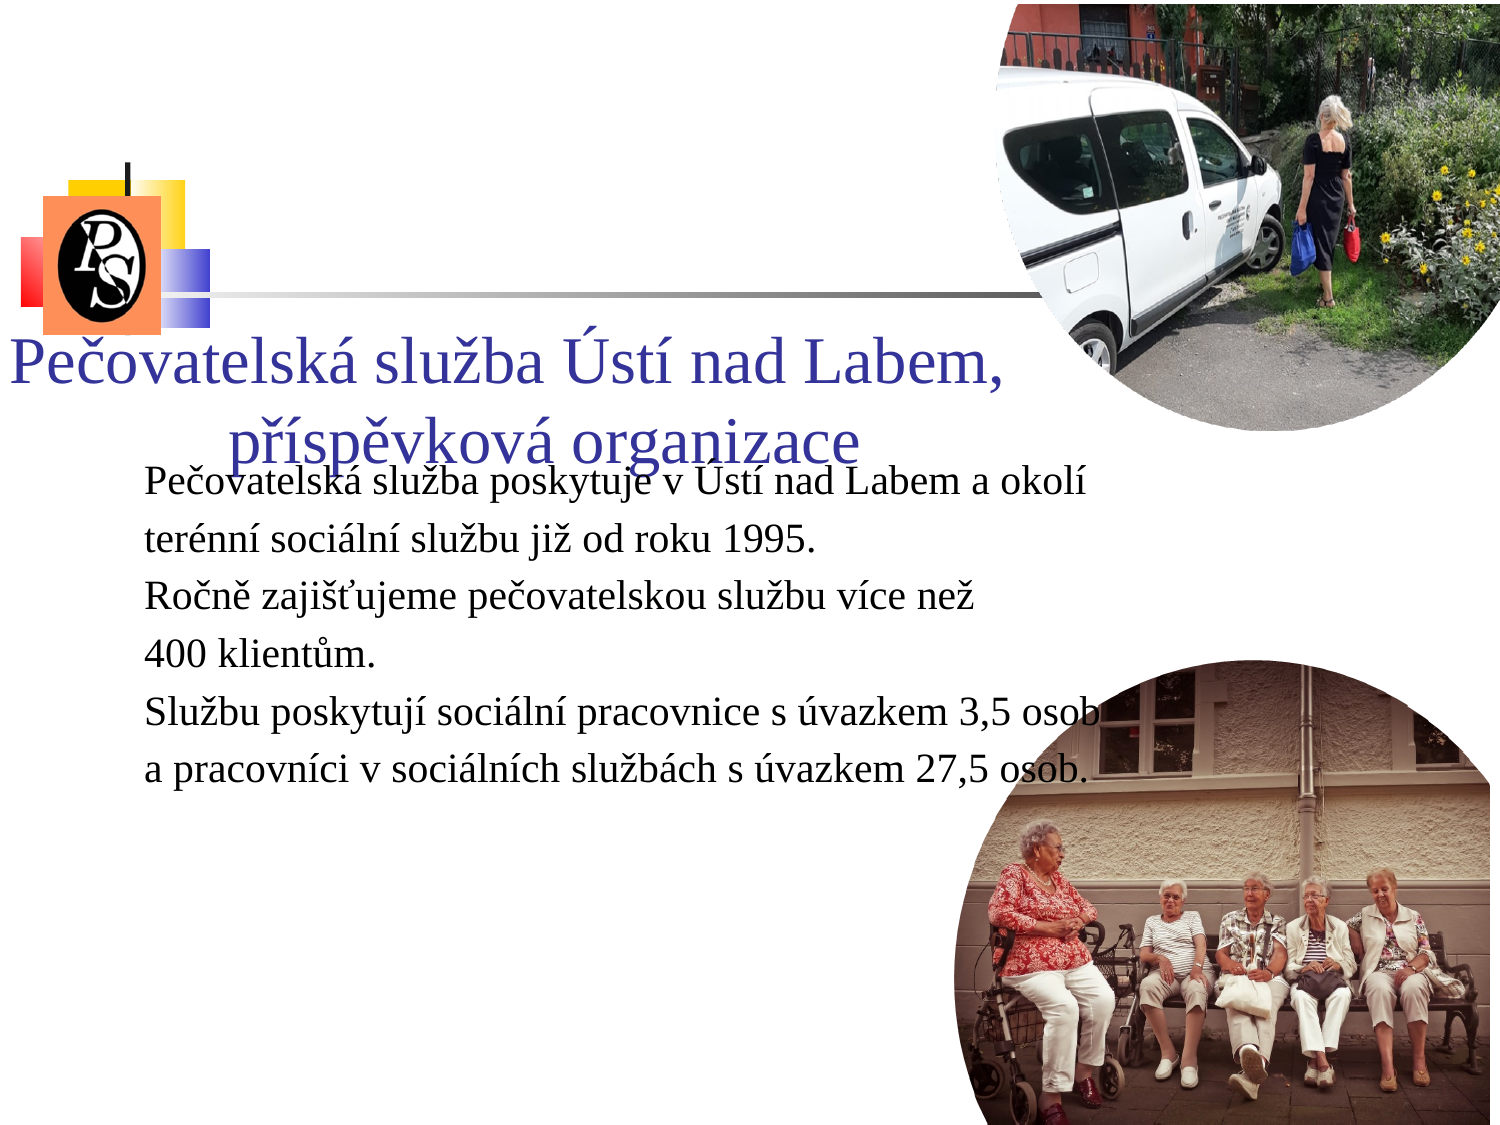

# Pečovatelská služba Ústí nad Labem, příspěvková organizace
Pečovatelská služba poskytuje v Ústí nad Labem a okolí
terénní sociální službu již od roku 1995.
Ročně zajišťujeme pečovatelskou službu více než
400 klientům.
Službu poskytují sociální pracovnice s úvazkem 3,5 osob
a pracovníci v sociálních službách s úvazkem 27,5 osob.